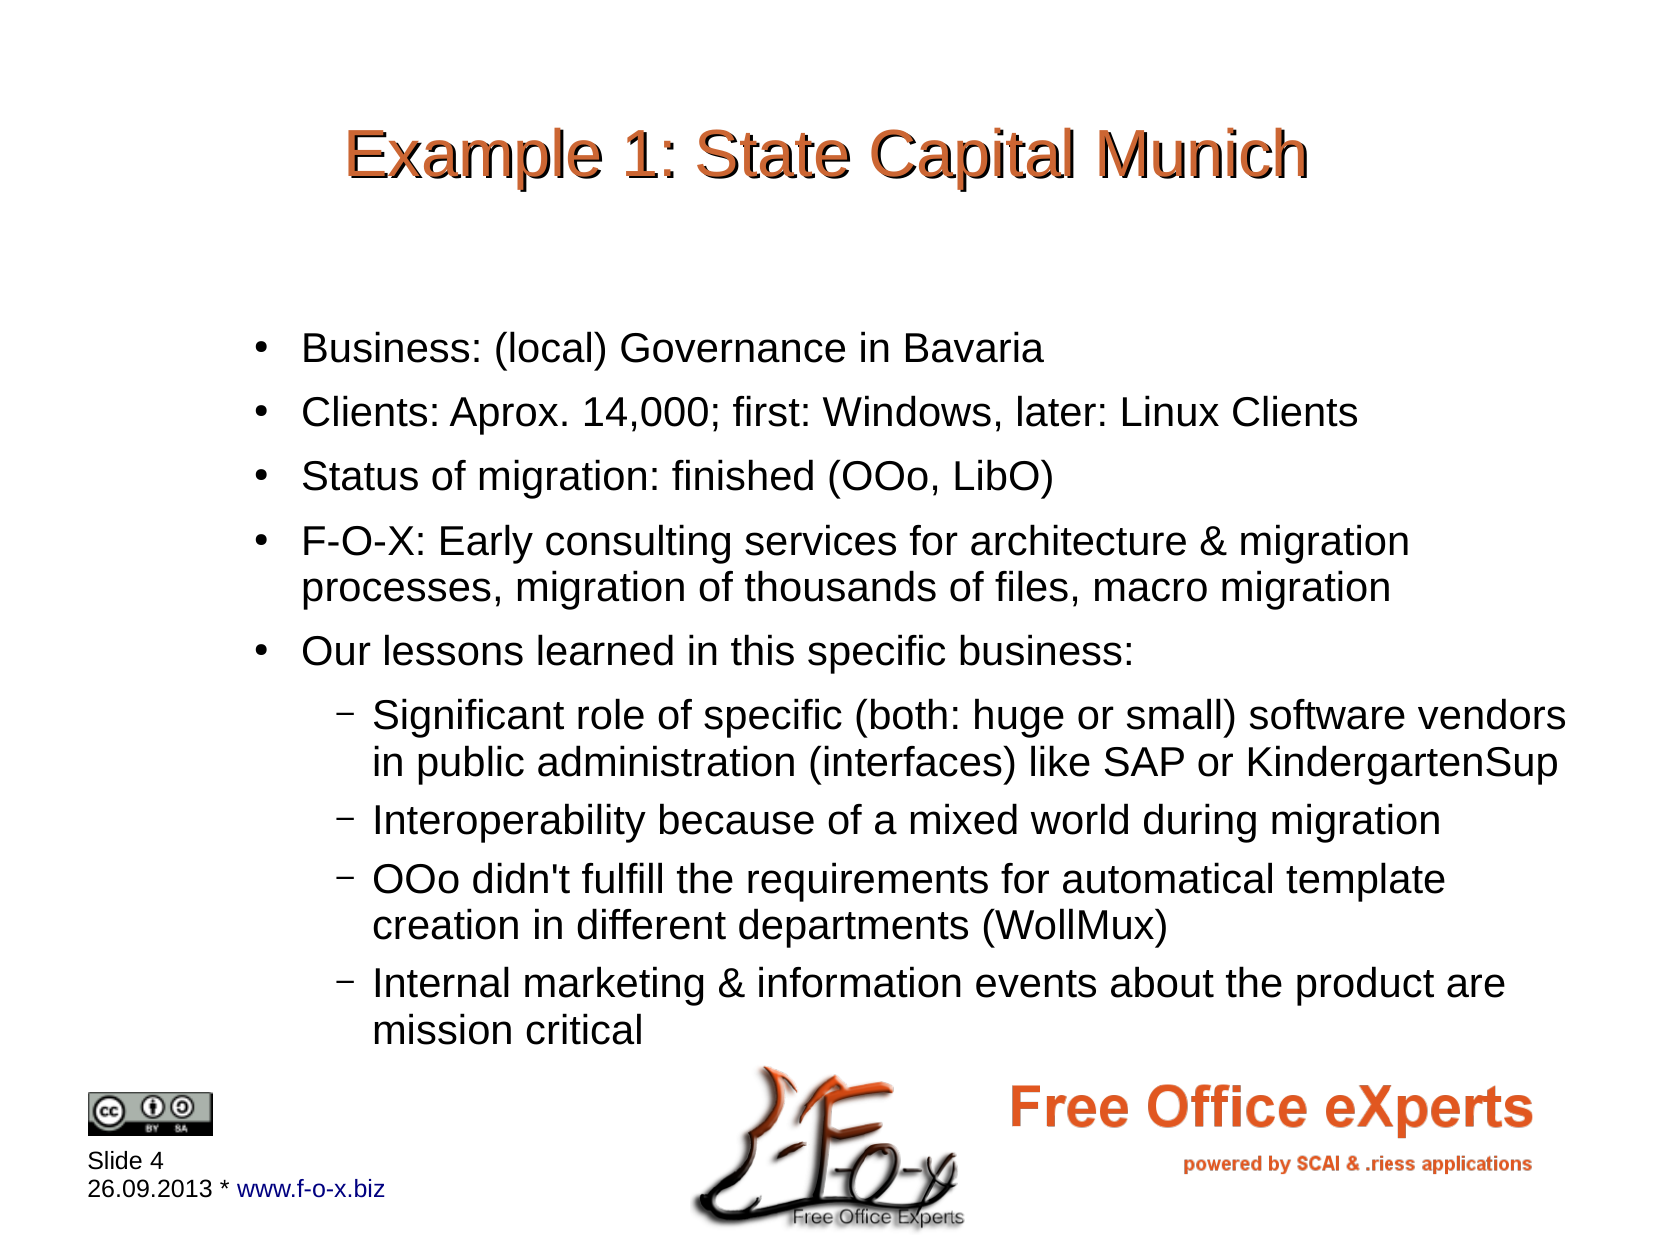

# Example 1: State Capital Munich
Business: (local) Governance in Bavaria
Clients: Aprox. 14,000; first: Windows, later: Linux Clients
Status of migration: finished (OOo, LibO)
F-O-X: Early consulting services for architecture & migration processes, migration of thousands of files, macro migration
Our lessons learned in this specific business:
Significant role of specific (both: huge or small) software vendors in public administration (interfaces) like SAP or KindergartenSup
Interoperability because of a mixed world during migration
OOo didn't fulfill the requirements for automatical template creation in different departments (WollMux)
Internal marketing & information events about the product are mission critical